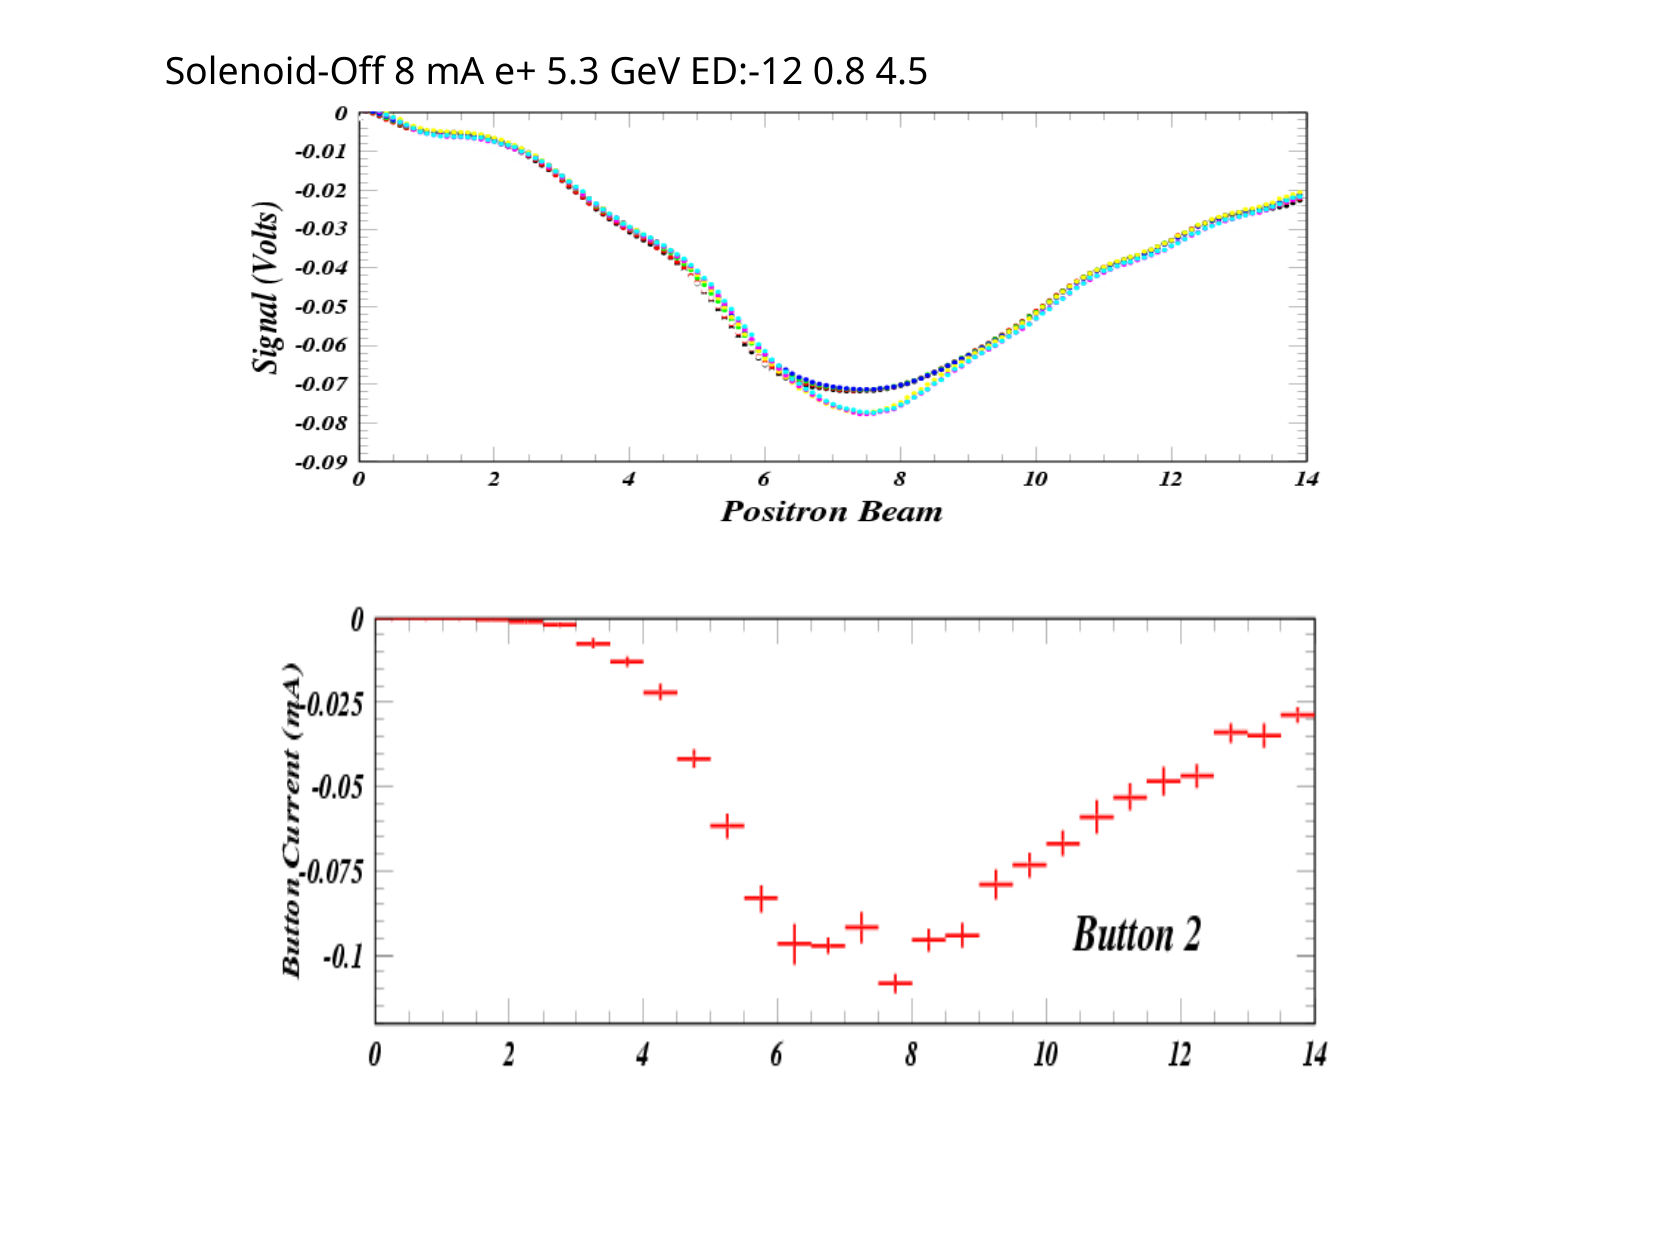

Solenoid-Off 8 mA e+ 5.3 GeV ED:-12 0.8 4.5